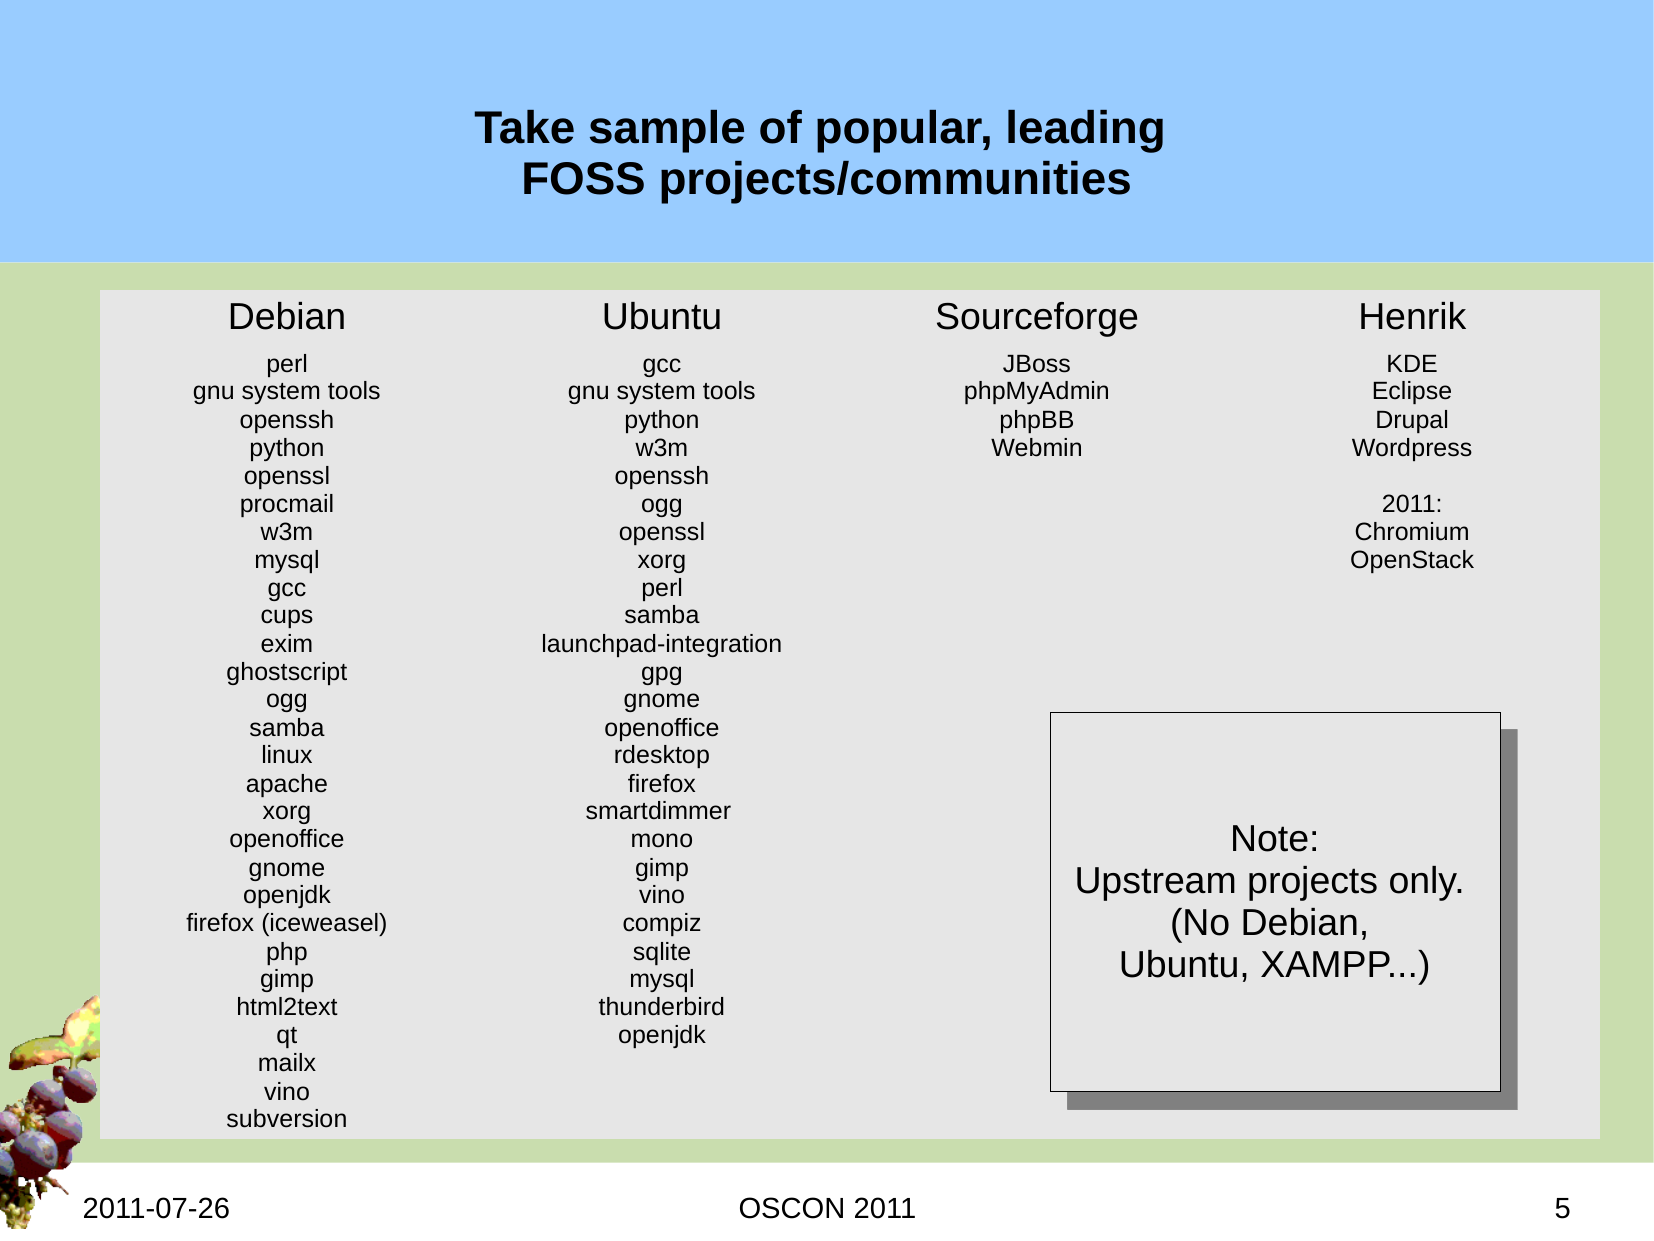

# Take sample of popular, leading FOSS projects/communities
| Debian | Ubuntu | Sourceforge | Henrik |
| --- | --- | --- | --- |
| perl gnu system tools openssh python openssl procmail w3m mysql gcc cups exim ghostscript ogg samba linux apache xorg openoffice gnome openjdk firefox (iceweasel) php gimp html2text qt mailx vino subversion | gcc gnu system tools python w3m openssh ogg openssl xorg perl samba launchpad-integration gpg gnome openoffice rdesktop firefox smartdimmer mono gimp vino compiz sqlite mysql thunderbird openjdk | JBoss phpMyAdmin phpBB Webmin | KDE Eclipse Drupal Wordpress 2011: Chromium OpenStack |
Note:
Upstream projects only.
(No Debian,
Ubuntu, XAMPP...)
2011-07-26
OSCON 2011
5